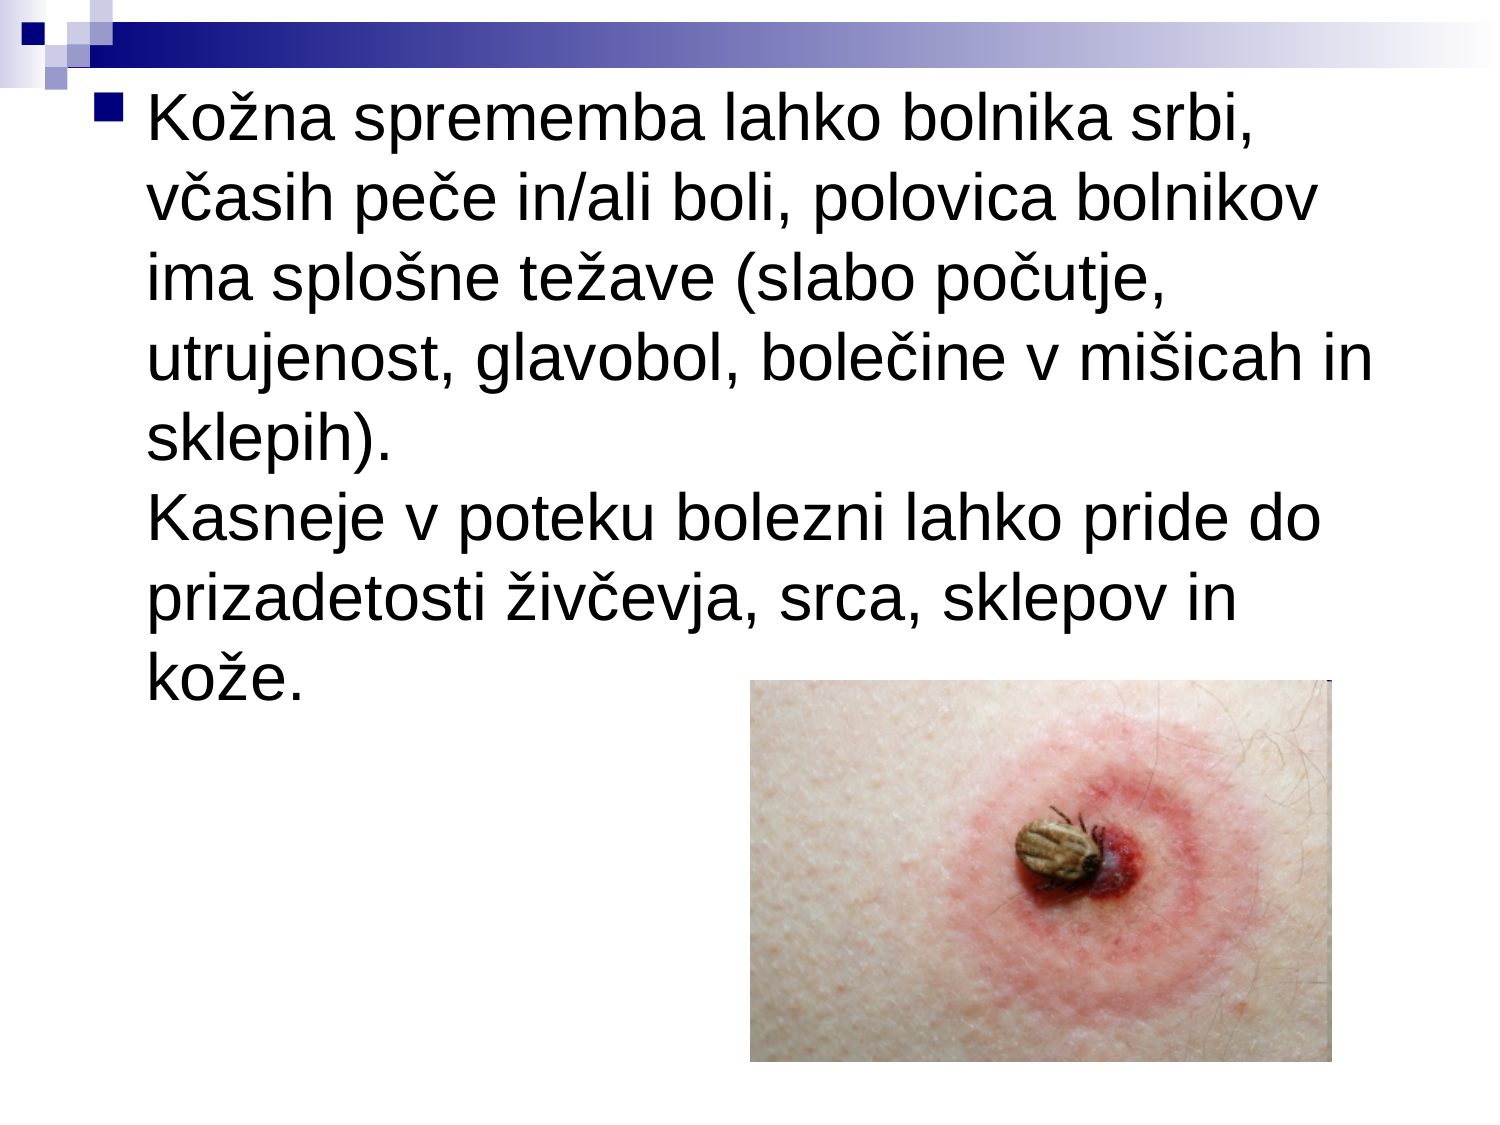

# Kožna sprememba lahko bolnika srbi, včasih peče in/ali boli, polovica bolnikov ima splošne težave (slabo počutje, utrujenost, glavobol, bolečine v mišicah in sklepih). Kasneje v poteku bolezni lahko pride do prizadetosti živčevja, srca, sklepov in kože.